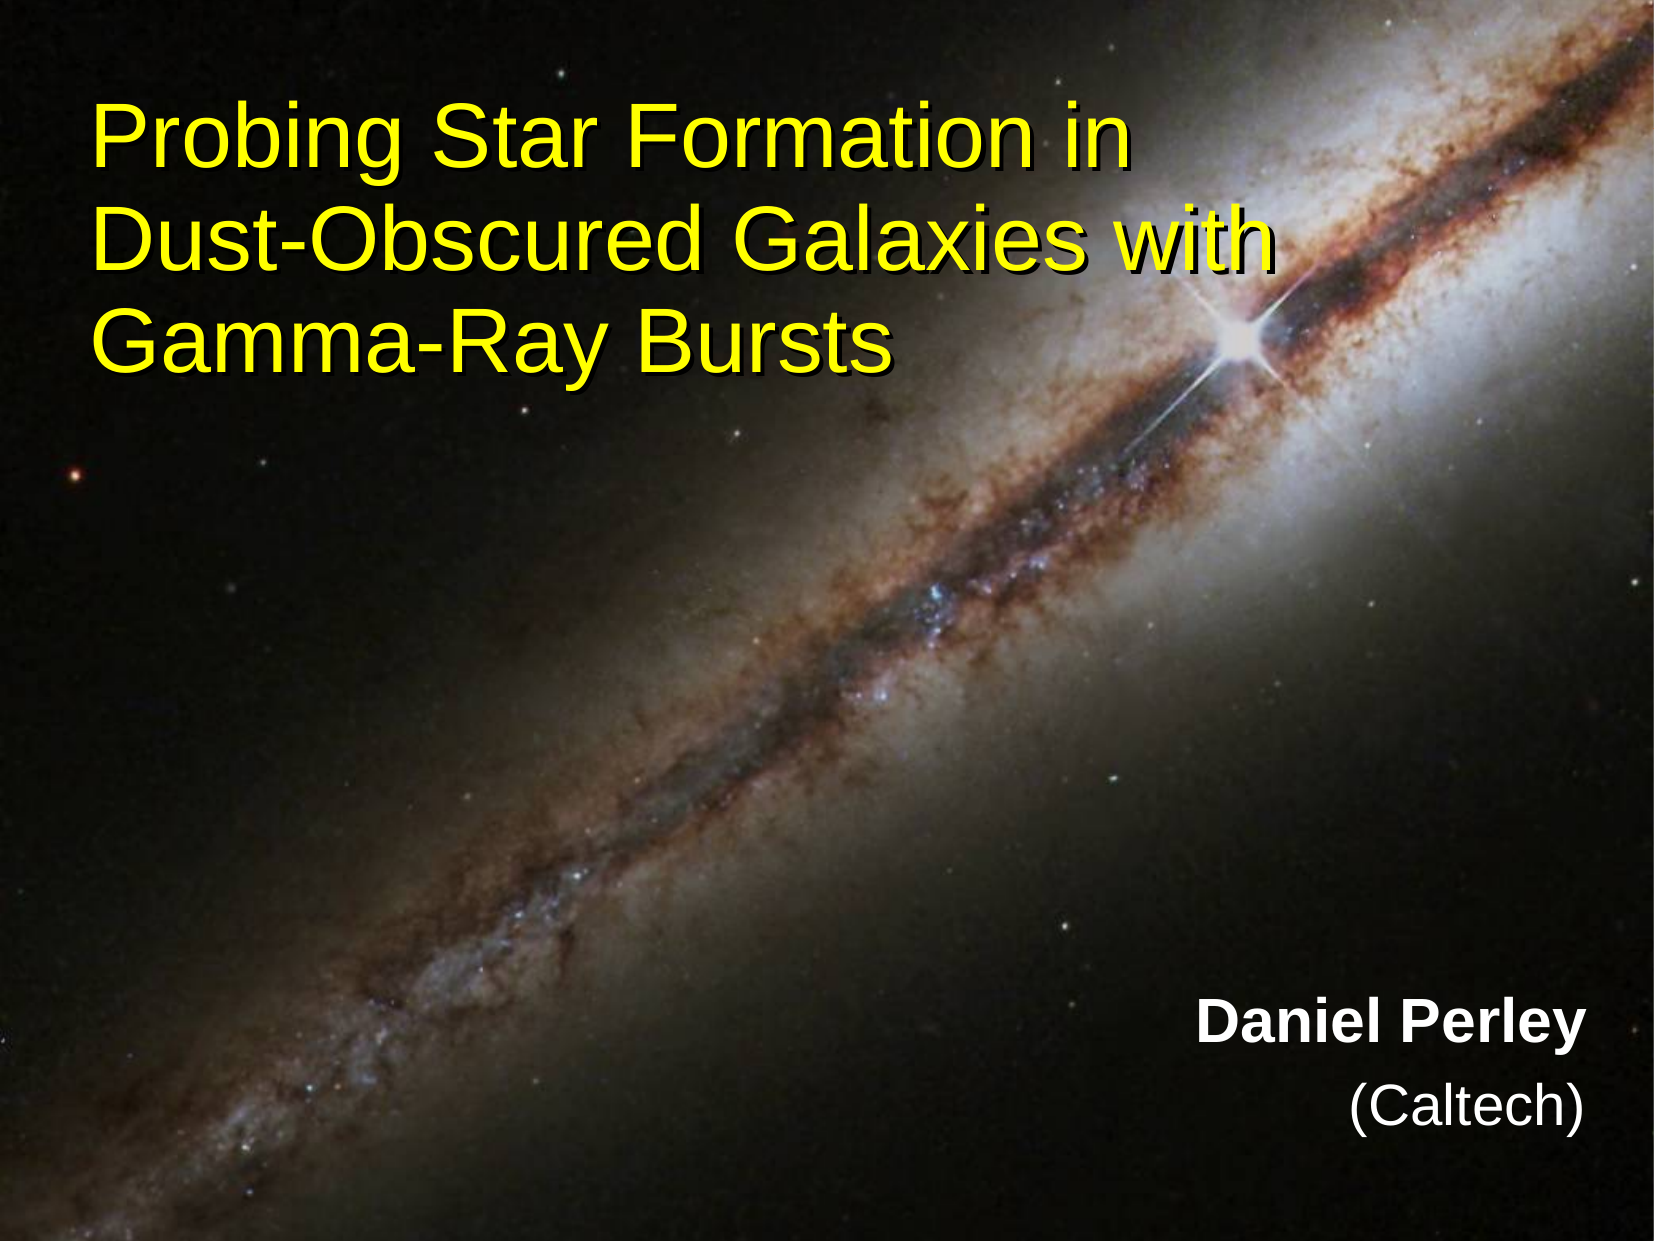

Probing Star Formation in
Dust-Obscured Galaxies with Gamma-Ray Bursts
Daniel Perley
(Caltech)